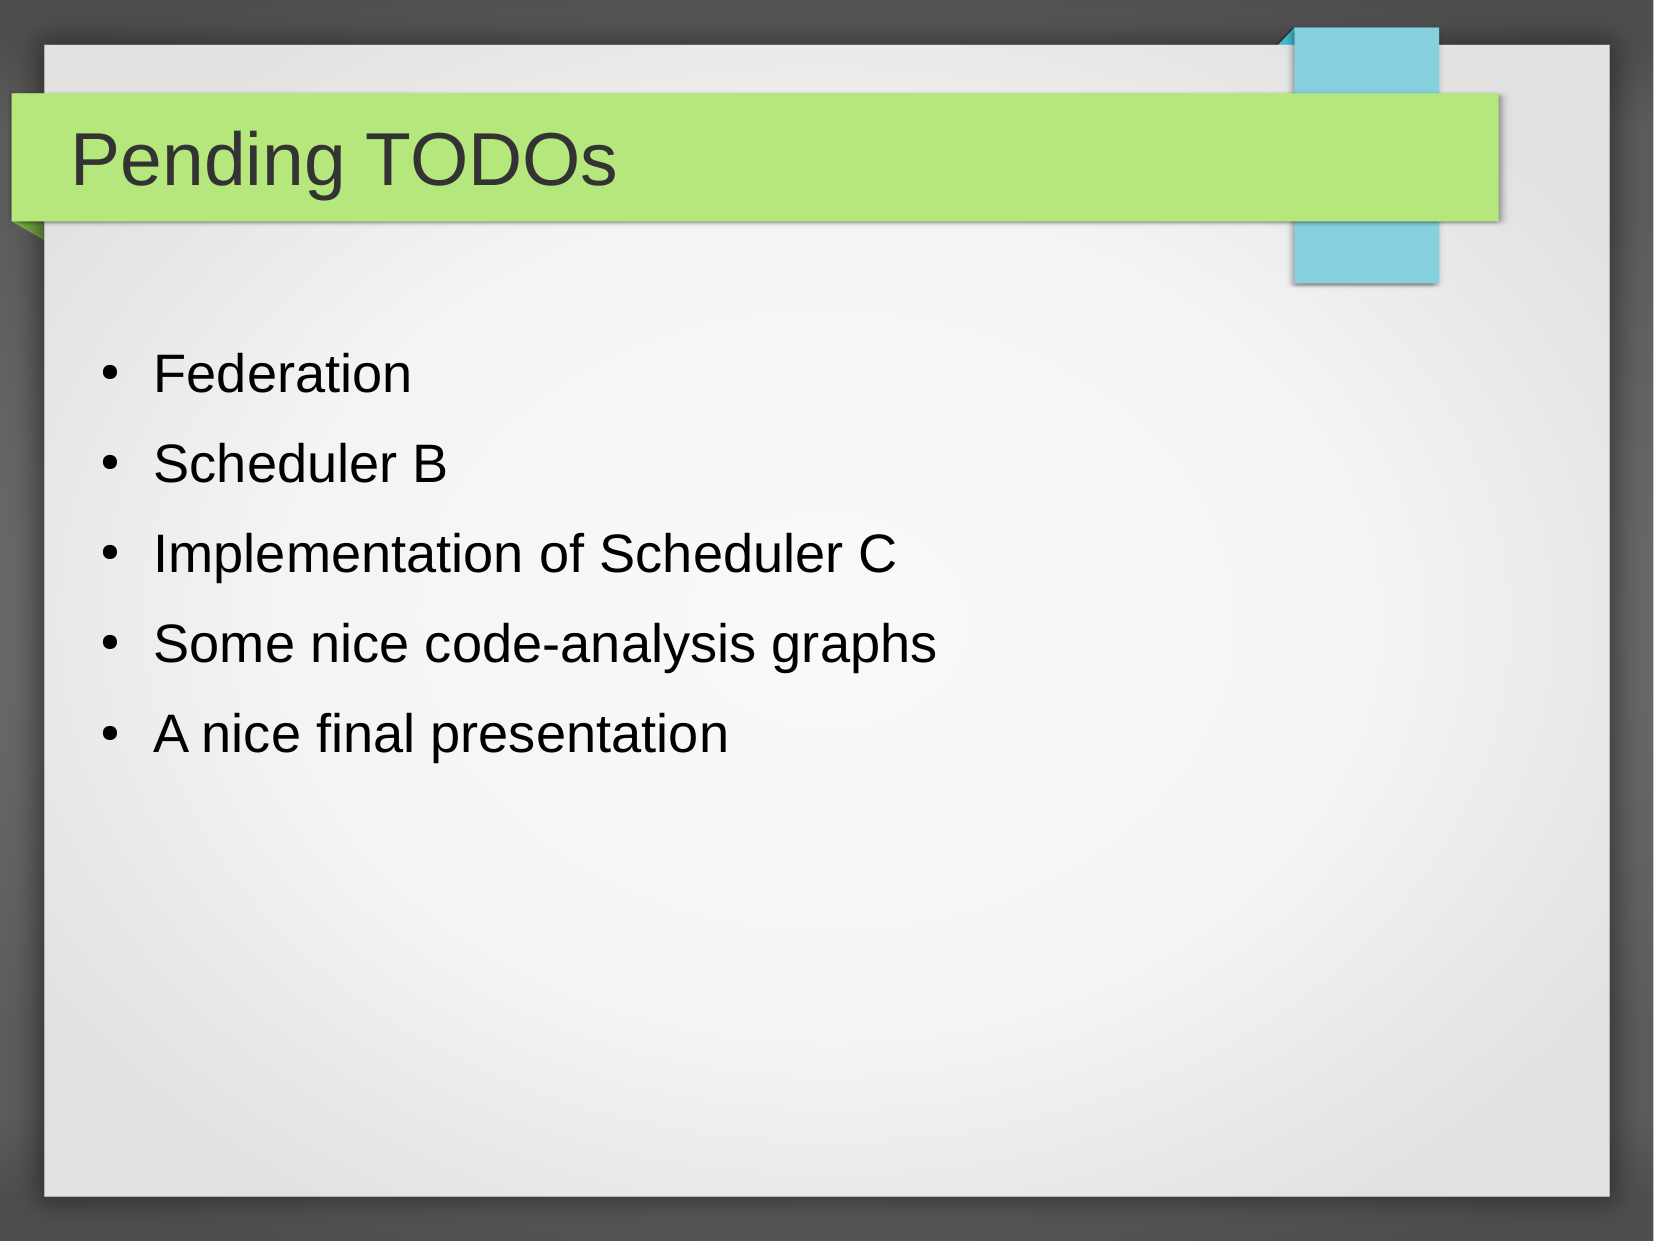

# Pending TODOs
Federation
Scheduler B
Implementation of Scheduler C
Some nice code-analysis graphs
A nice final presentation